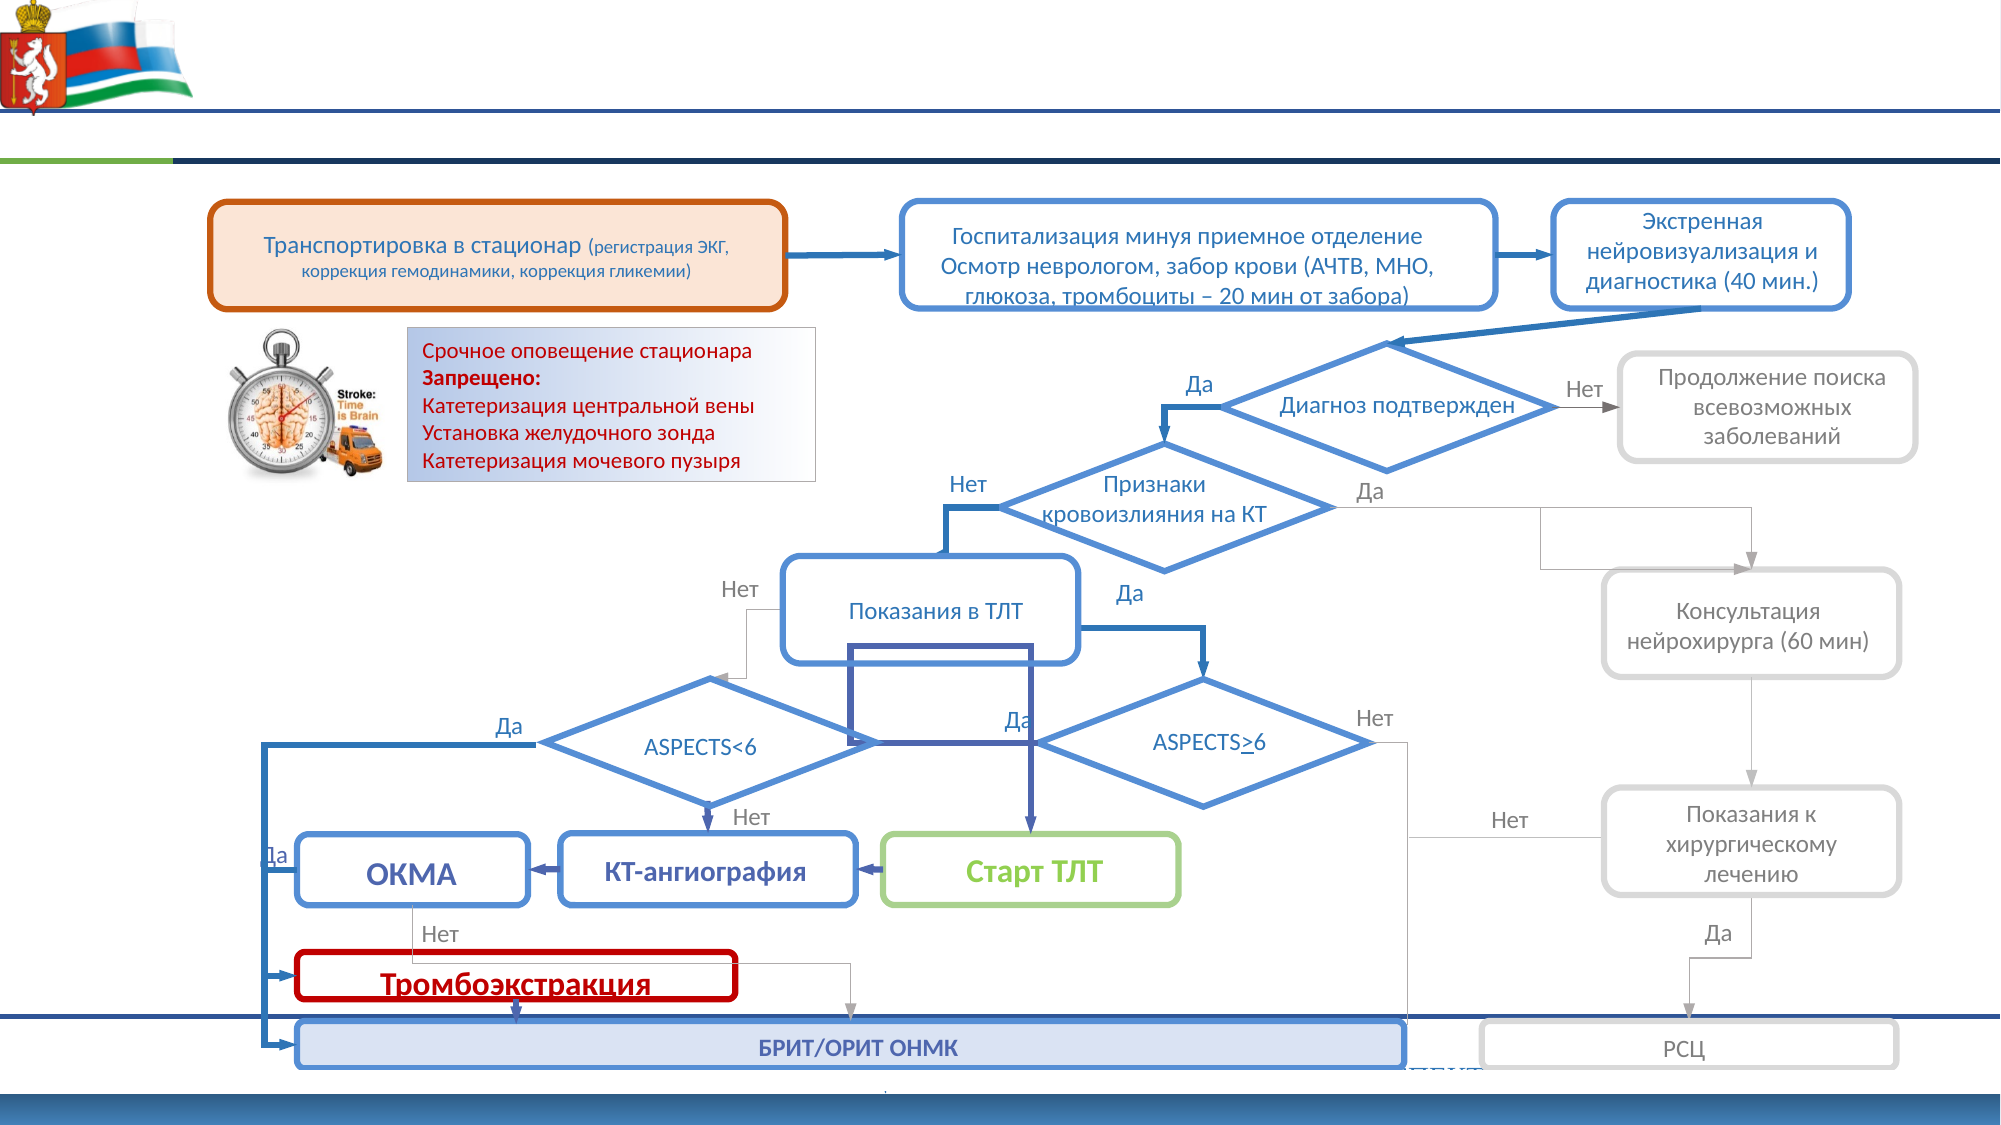

Алгоритм ведения пациента с ИИ
Экстренная нейровизуализация и диагностика (40 мин.)
Транспортировка в стационар (регистрация ЭКГ, коррекция гемодинамики, коррекция гликемии)
Госпитализация минуя приемное отделение
Осмотр неврологом, забор крови (АЧТВ, МНО, глюкоза, тромбоциты – 20 мин от забора)
Диагноз подтвержден
Продолжение поиска всевозможных заболеваний
Да
Нет
Признаки кровоизлияния на КТ
Нет
Да
Показания в ТЛТ
Нет
Да
Консультация нейрохирурга (60 мин)
ASPECTS>6
Нет
Да
Показания к хирургическому лечению
Нет
Да
Старт ТЛТ
КТ-ангиография
Срочное оповещение стационара
Запрещено:
Катетеризация центральной вены
Установка желудочного зонда
Катетеризация мочевого пузыря
ASPECTS<6
Да
Нет
ОКМА
Да
Нет
Тромбоэкстракция
БРИТ/ОРИТ ОНМК
РСЦ